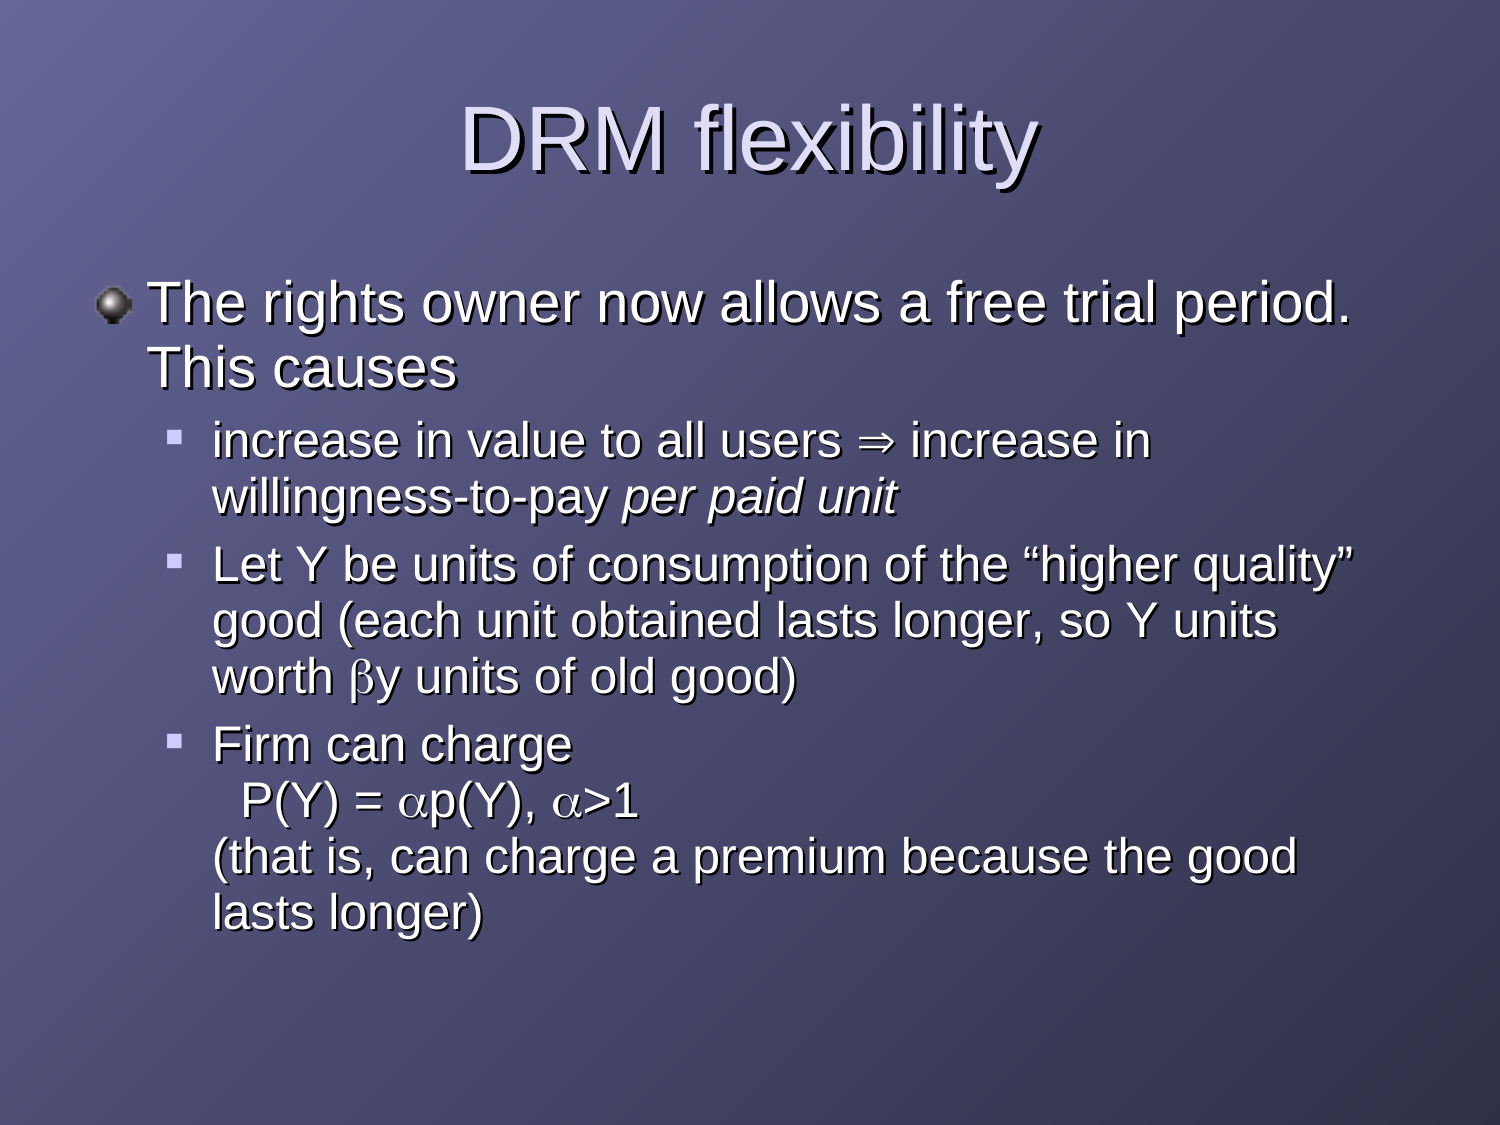

# DRM flexibility
The rights owner now allows a free trial period. This causes
increase in value to all users  increase in willingness-to-pay per paid unit
Let Y be units of consumption of the “higher quality” good (each unit obtained lasts longer, so Y units worth y units of old good)
Firm can charge
	P(Y) = p(Y), >1
(that is, can charge a premium because the good lasts longer)